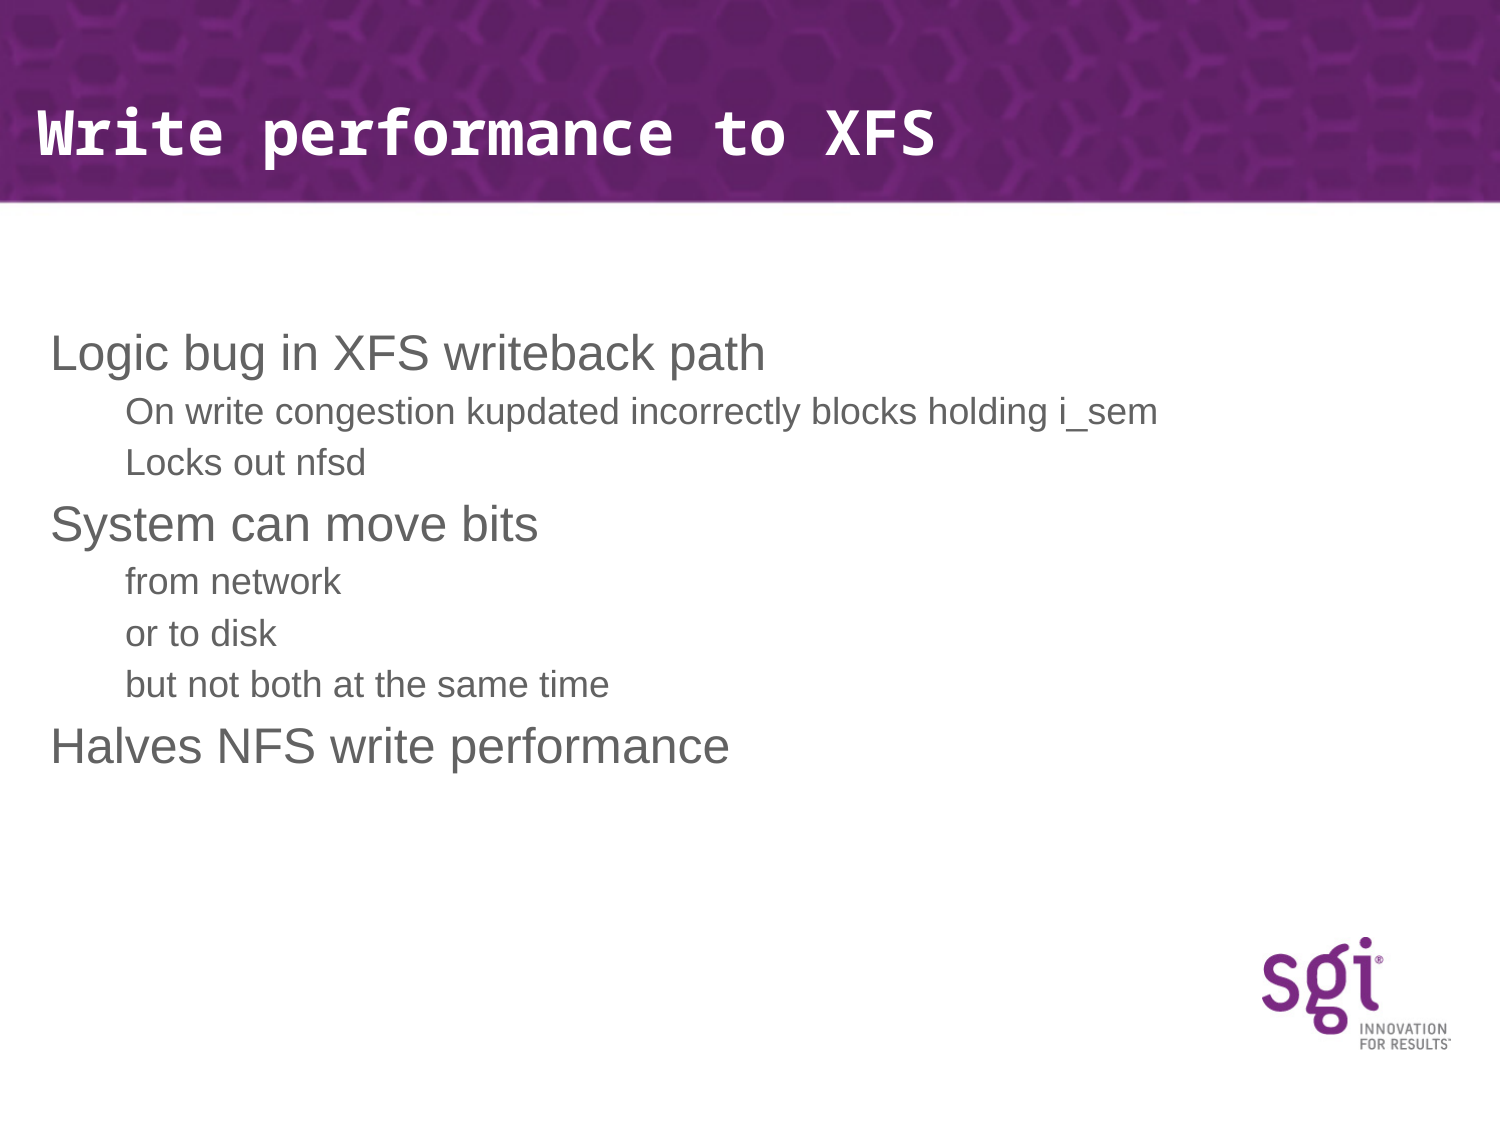

# Write performance to XFS
Logic bug in XFS writeback path
On write congestion kupdated incorrectly blocks holding i_sem
Locks out nfsd
System can move bits
from network
or to disk
but not both at the same time
Halves NFS write performance